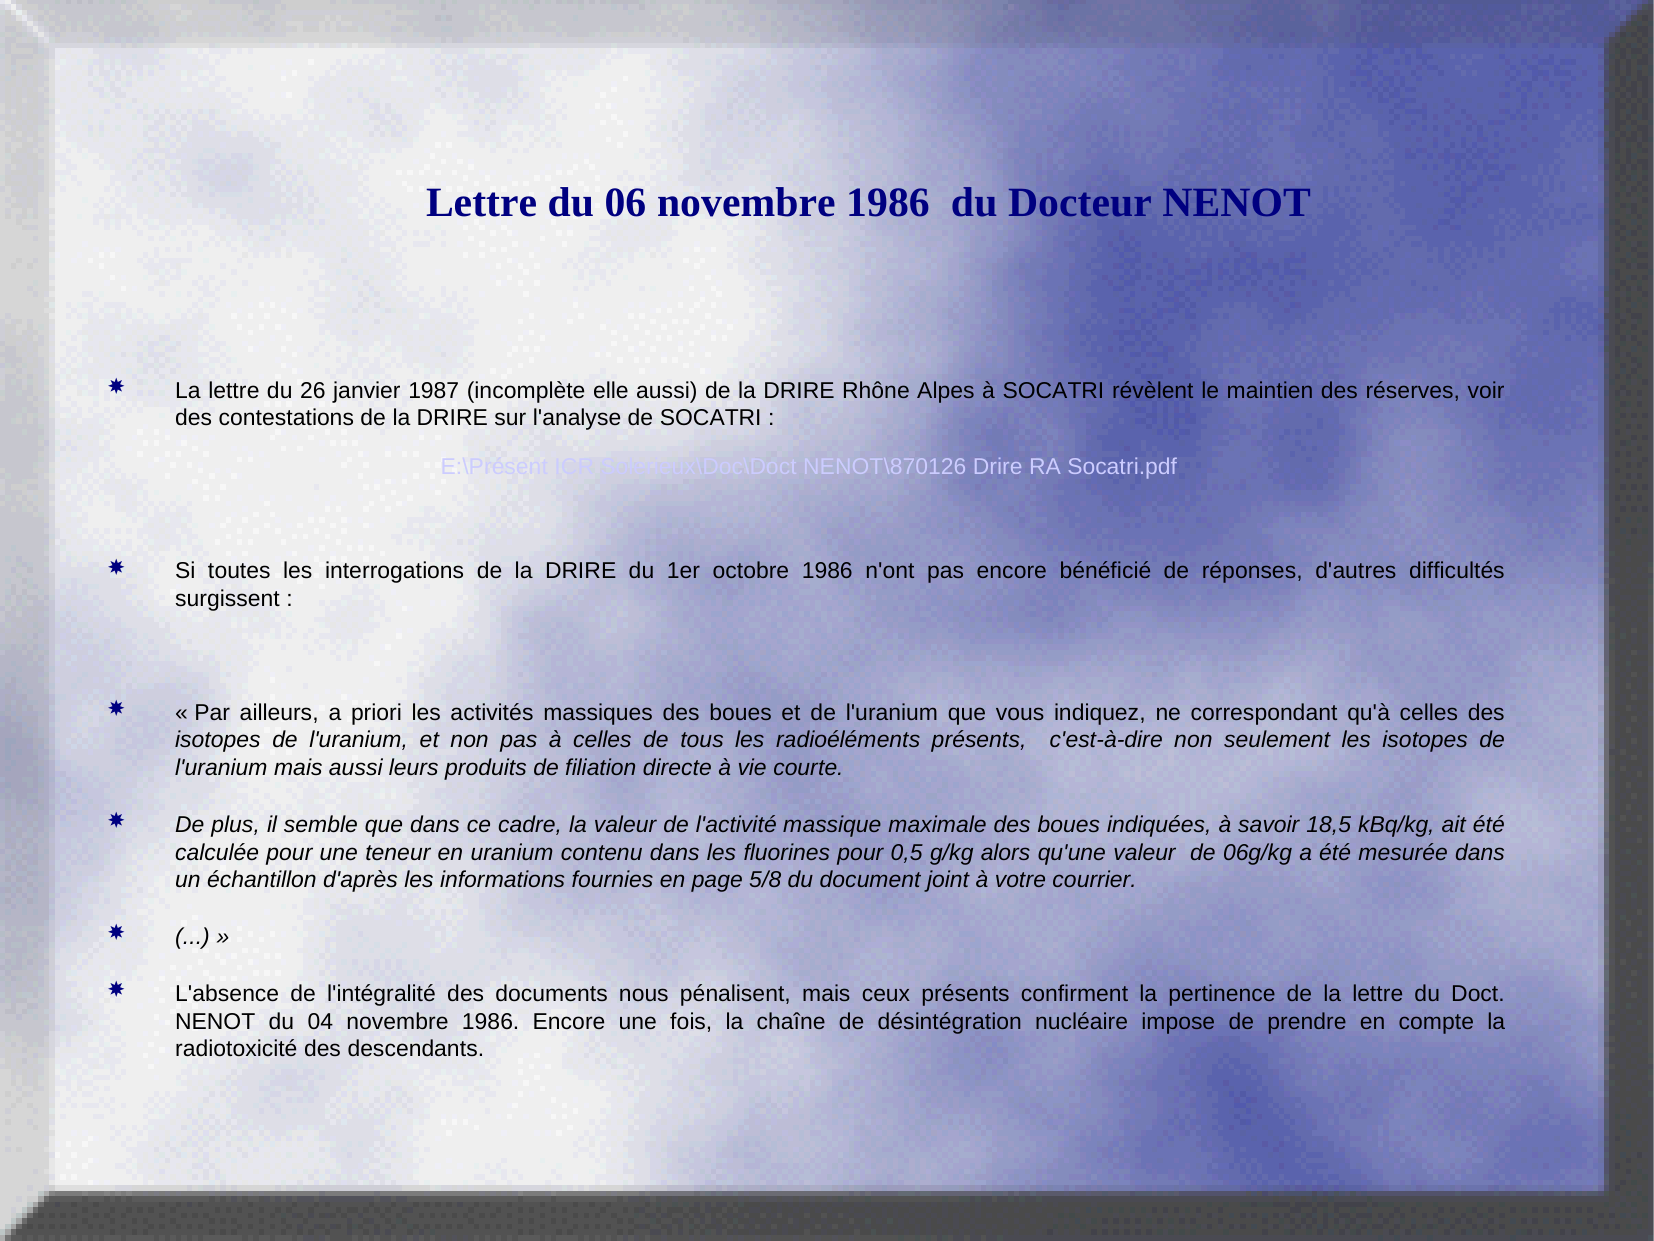

# Lettre du 06 novembre 1986 du Docteur NENOT
La lettre du 26 janvier 1987 (incomplète elle aussi) de la DRIRE Rhône Alpes à SOCATRI révèlent le maintien des réserves, voir des contestations de la DRIRE sur l'analyse de SOCATRI :
 E:\Présent ICR Solerieux\Doc\Doct NENOT\870126 Drire RA Socatri.pdf
Si toutes les interrogations de la DRIRE du 1er octobre 1986 n'ont pas encore bénéficié de réponses, d'autres difficultés surgissent :
« Par ailleurs, a priori les activités massiques des boues et de l'uranium que vous indiquez, ne correspondant qu'à celles des isotopes de l'uranium, et non pas à celles de tous les radioéléments présents, c'est-à-dire non seulement les isotopes de l'uranium mais aussi leurs produits de filiation directe à vie courte.
De plus, il semble que dans ce cadre, la valeur de l'activité massique maximale des boues indiquées, à savoir 18,5 kBq/kg, ait été calculée pour une teneur en uranium contenu dans les fluorines pour 0,5 g/kg alors qu'une valeur de 06g/kg a été mesurée dans un échantillon d'après les informations fournies en page 5/8 du document joint à votre courrier.
(...) »
L'absence de l'intégralité des documents nous pénalisent, mais ceux présents confirment la pertinence de la lettre du Doct. NENOT du 04 novembre 1986. Encore une fois, la chaîne de désintégration nucléaire impose de prendre en compte la radiotoxicité des descendants.